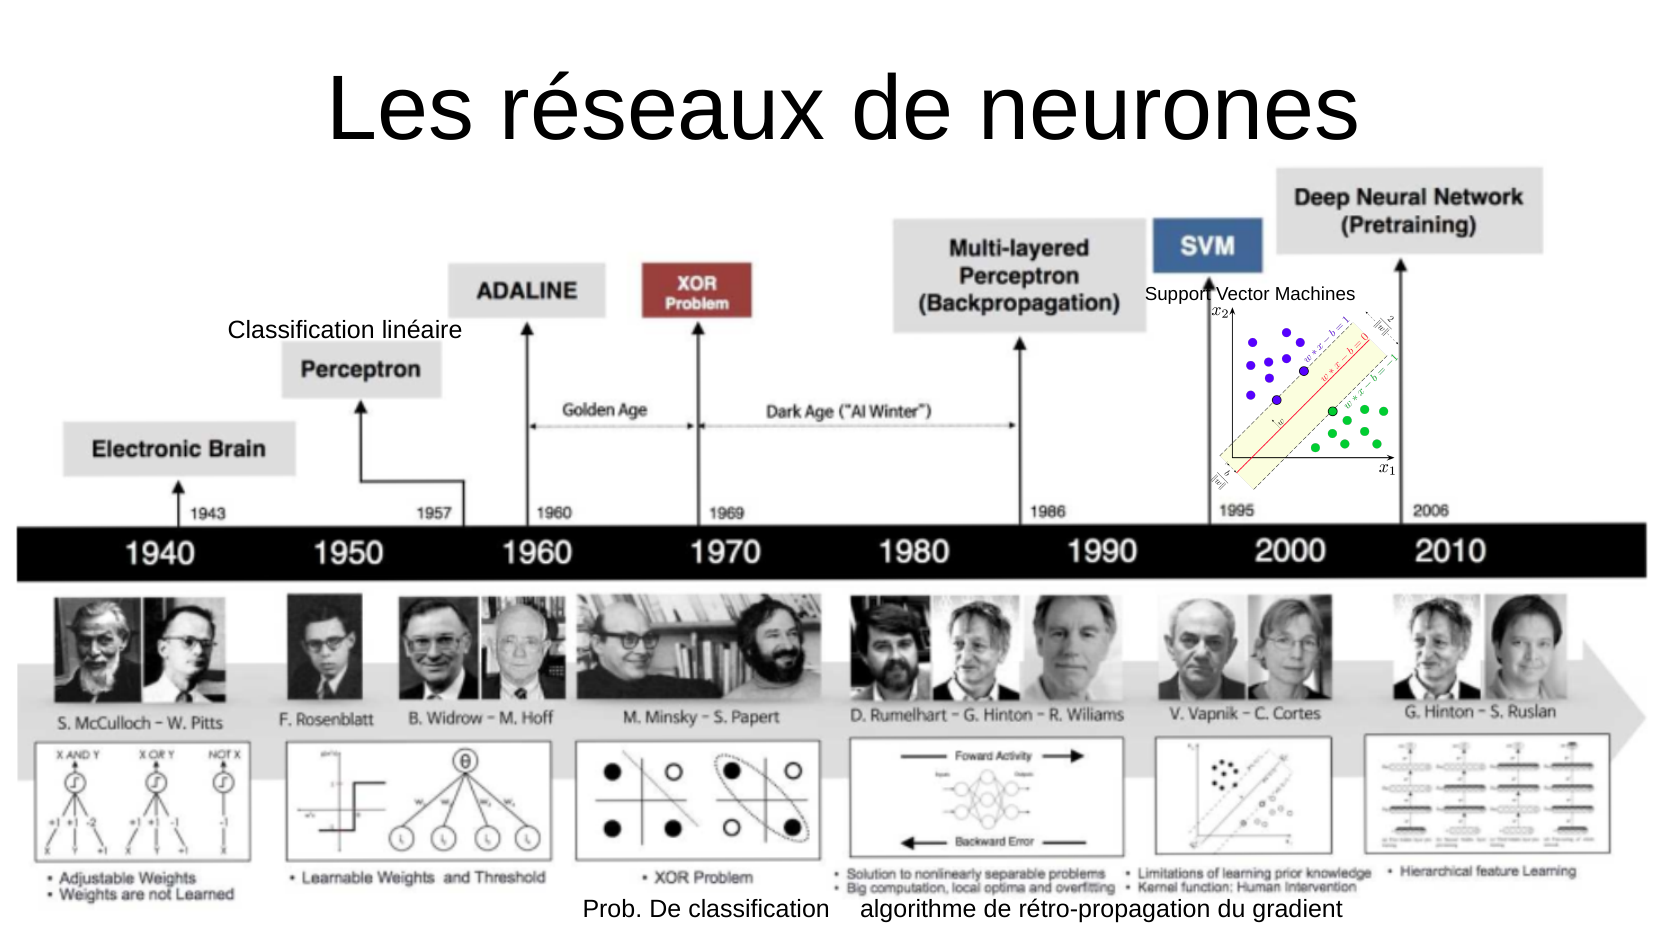

# Les réseaux de neurones
Support Vector Machines
Classification linéaire
Prob. De classification
algorithme de rétro-propagation du gradient